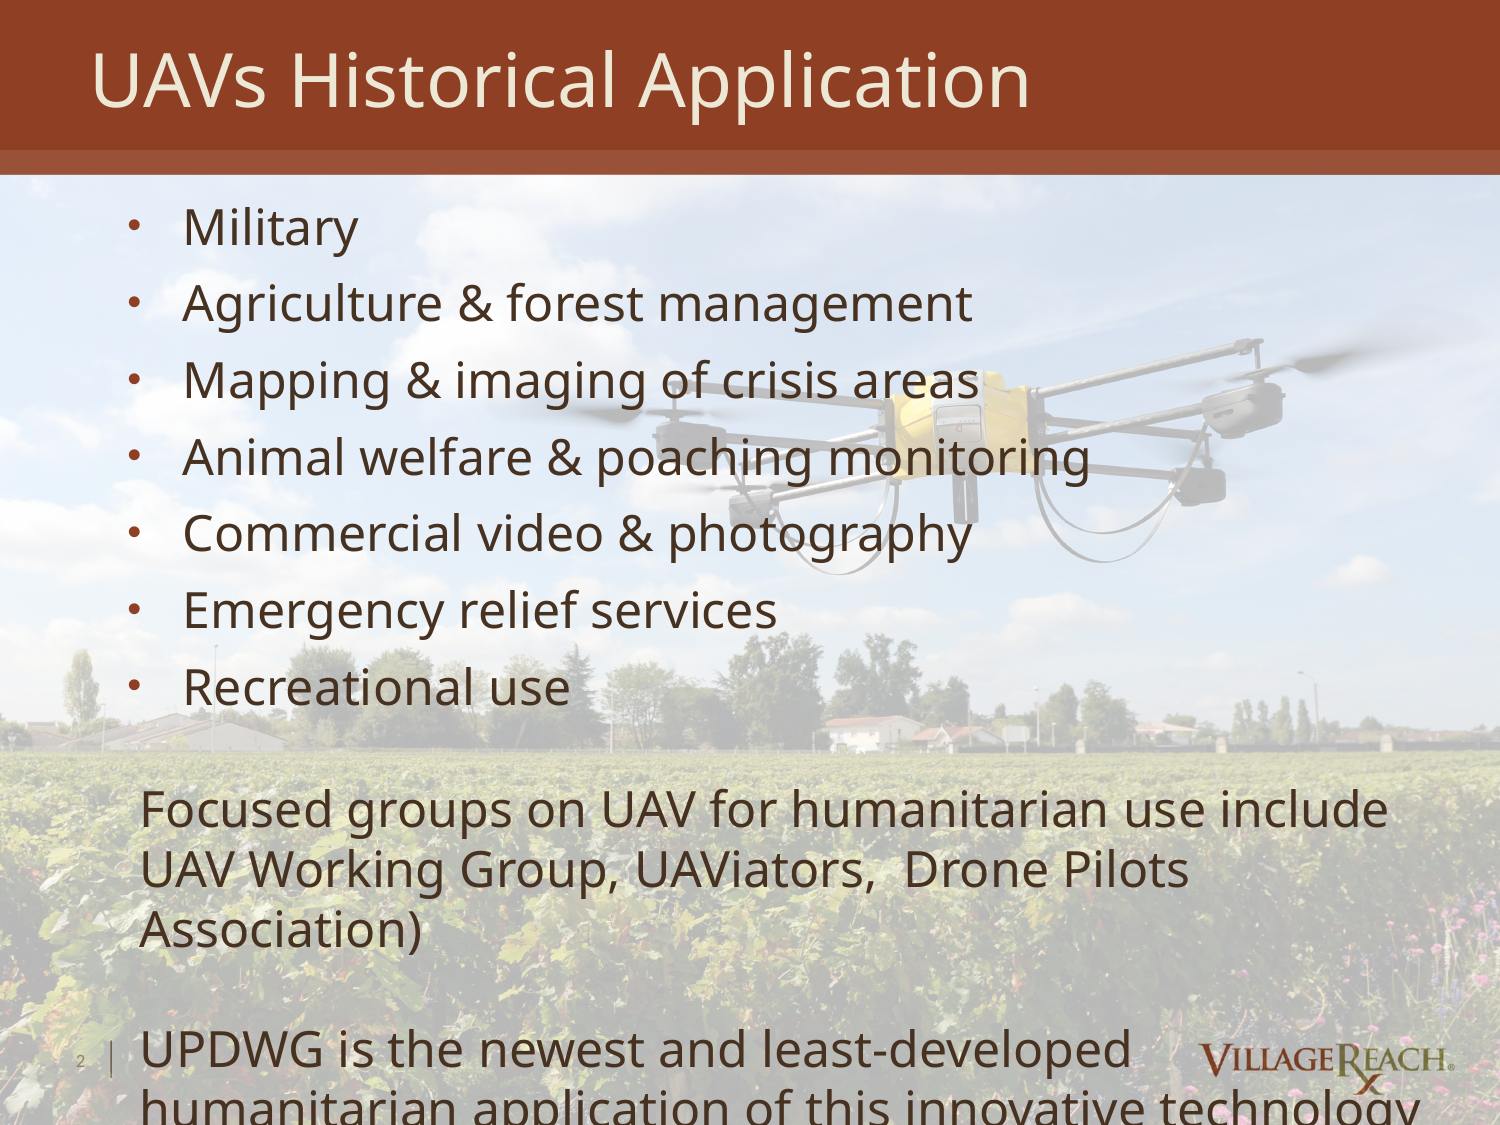

# UAVs Historical Application
Military
Agriculture & forest management
Mapping & imaging of crisis areas
Animal welfare & poaching monitoring
Commercial video & photography
Emergency relief services
Recreational use
Focused groups on UAV for humanitarian use include UAV Working Group, UAViators, Drone Pilots Association)
UPDWG is the newest and least-developed humanitarian application of this innovative technology